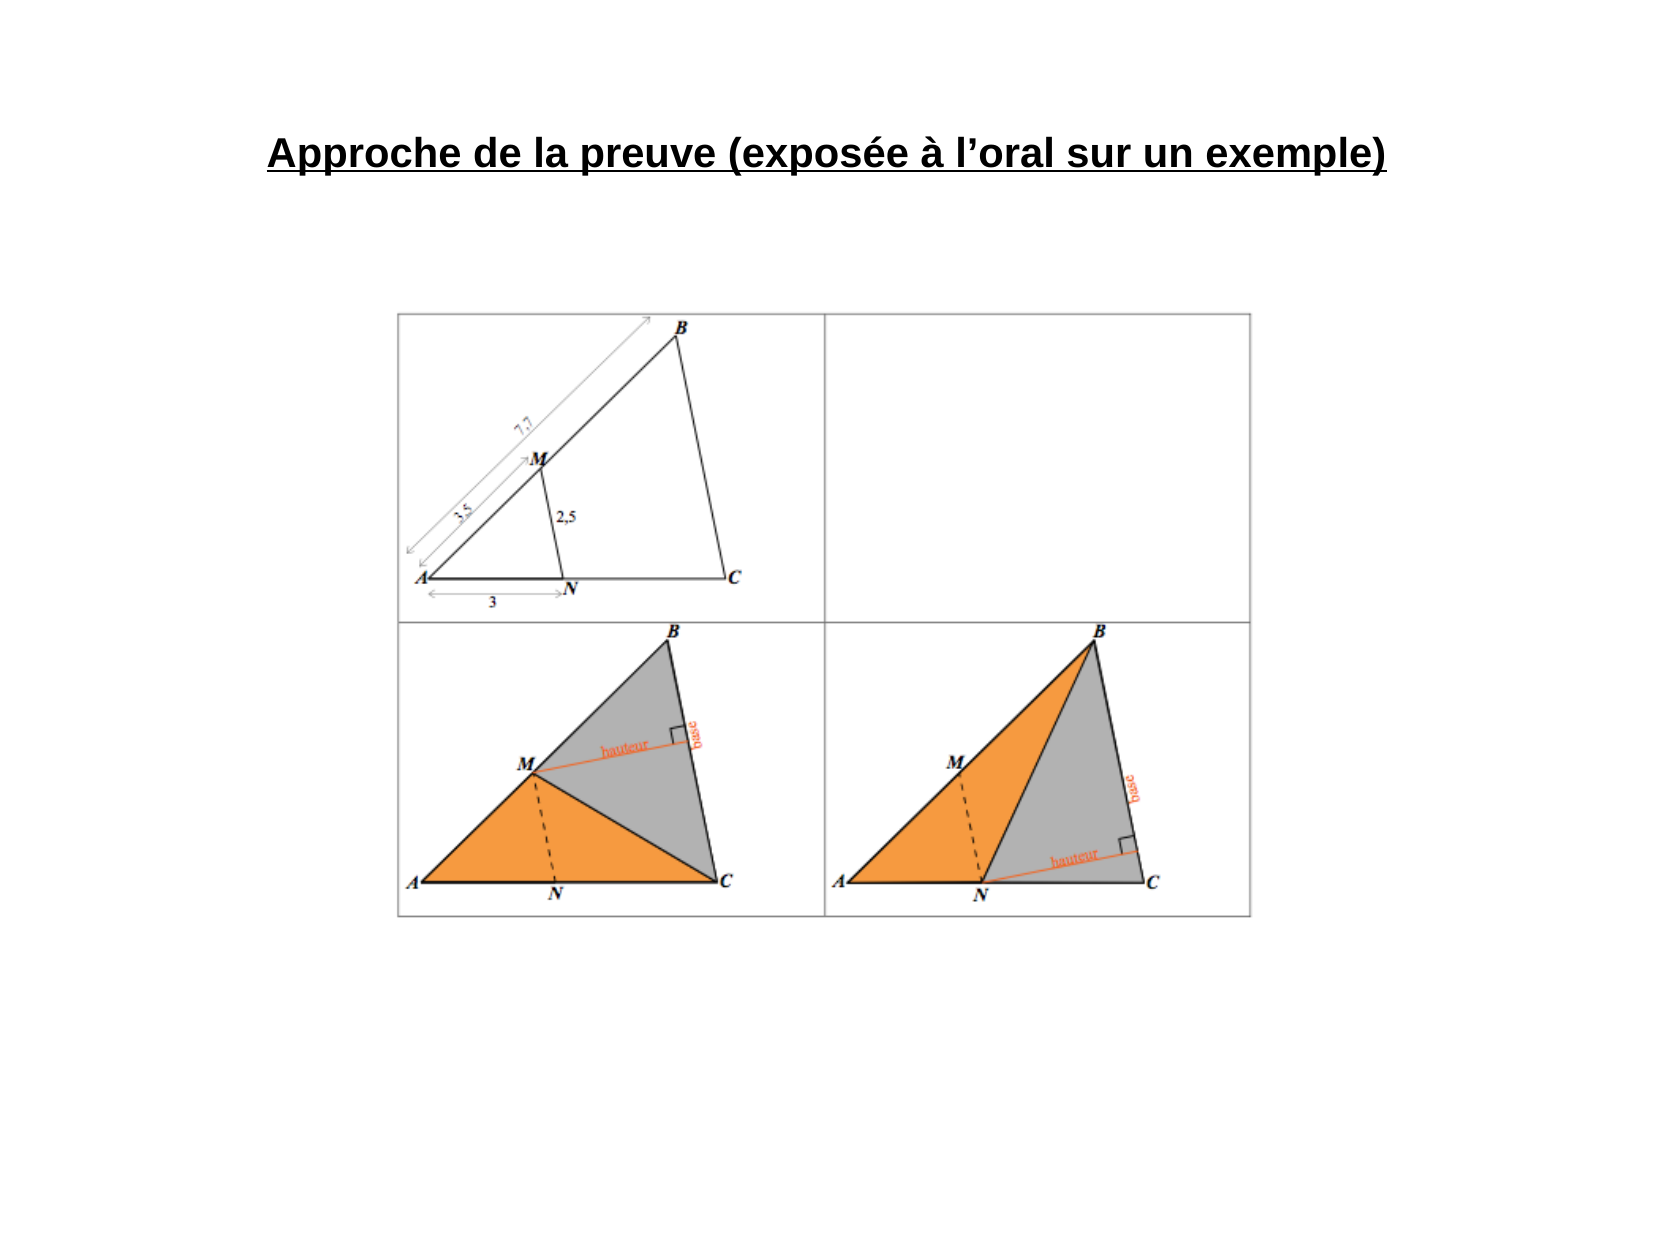

# Approche de la preuve (exposée à l’oral sur un exemple)